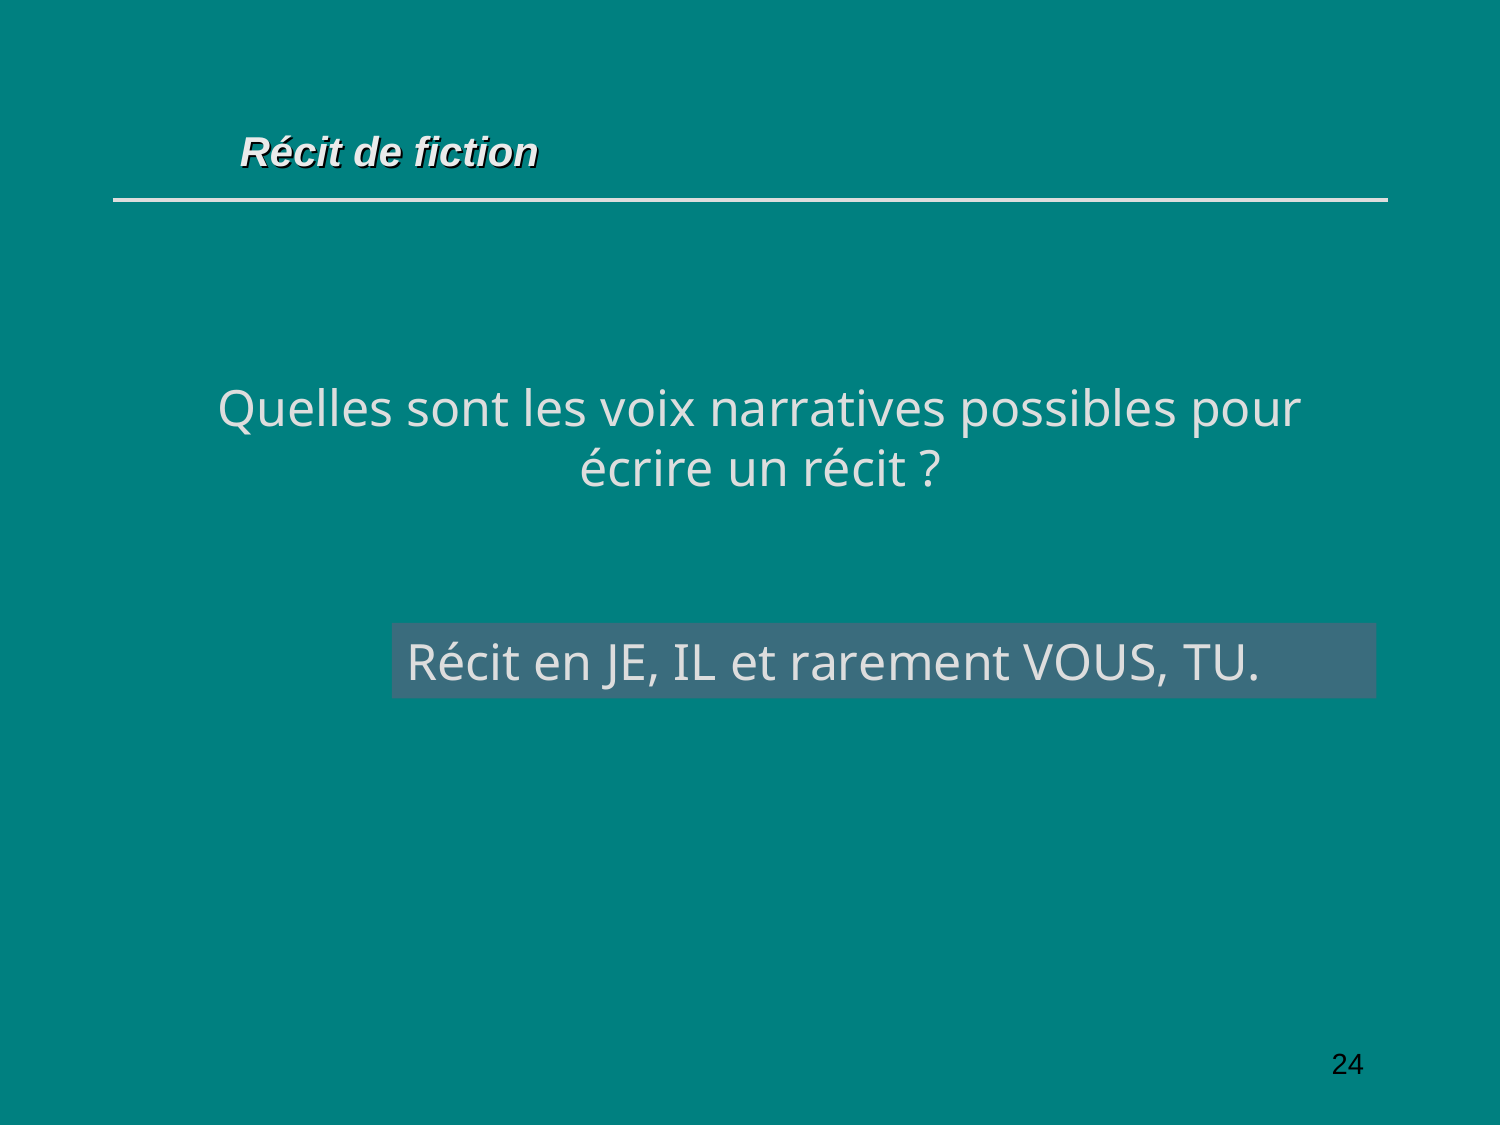

Récit de fiction
Quelles sont les voix narratives possibles pour écrire un récit ?
Récit en JE, IL et rarement VOUS, TU.
24